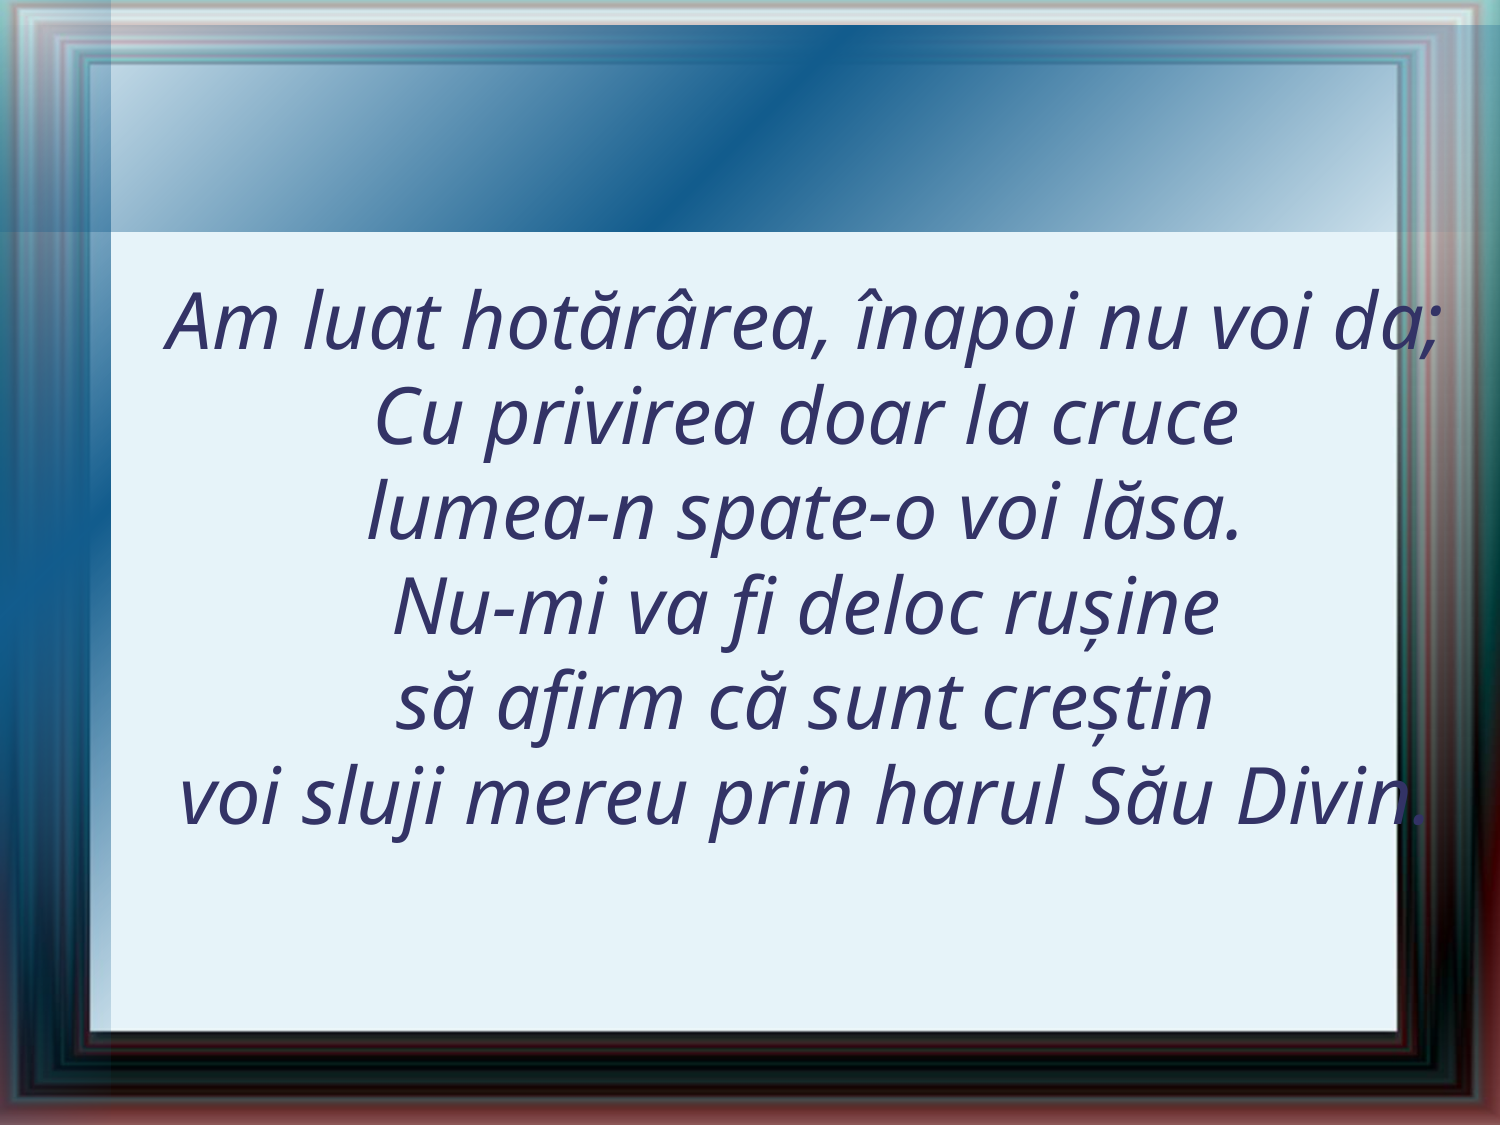

# Am luat hotărârea, înapoi nu voi da; Cu privirea doar la cruce lumea-n spate-o voi lăsa. Nu-mi va fi deloc ruşine să afirm că sunt creştin voi sluji mereu prin harul Său Divin.